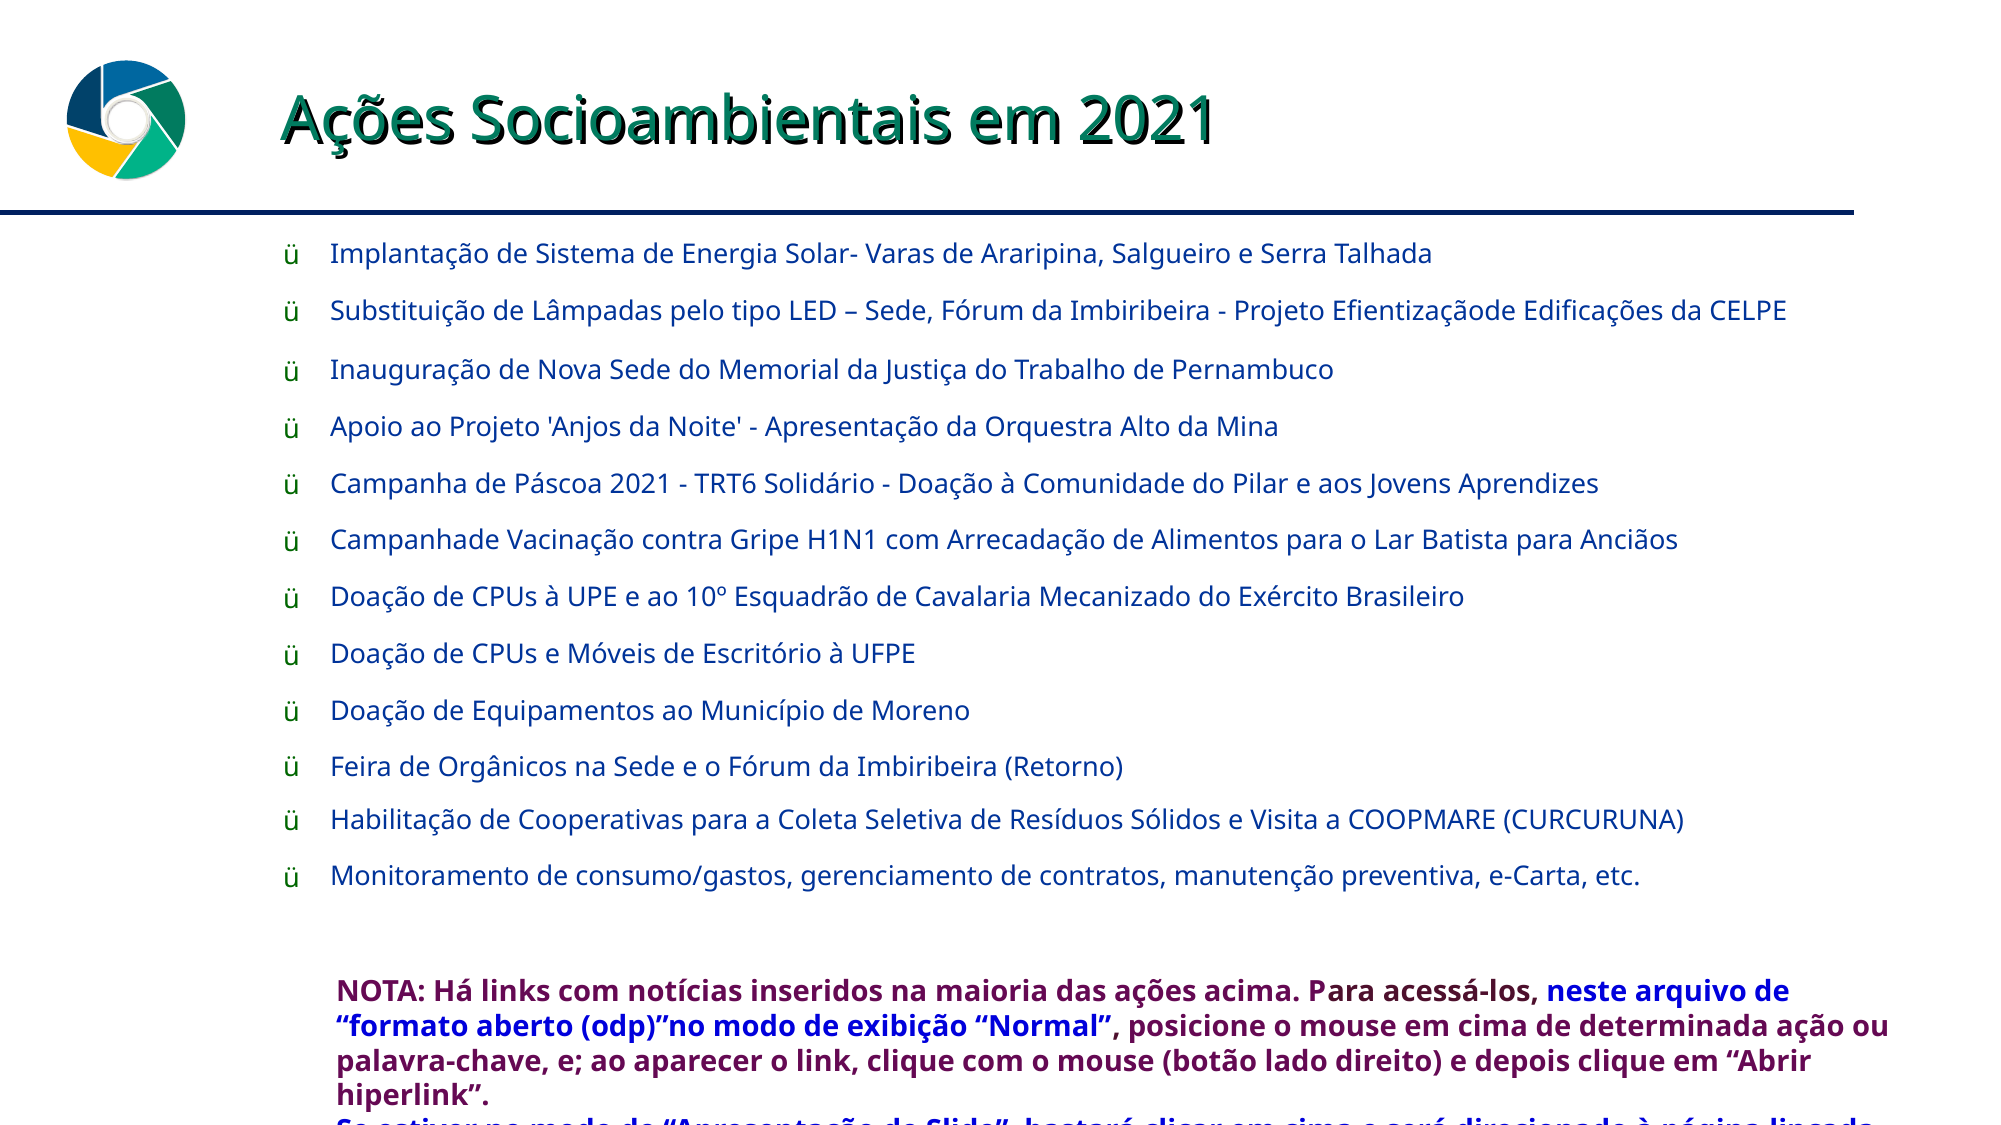

Ações Socioambientais em 2021
Implantação de Sistema de Energia Solar- Varas de Araripina, Salgueiro e Serra Talhada
Substituição de Lâmpadas pelo tipo LED – Sede, Fórum da Imbiribeira - Projeto Efientizaçãode Edificações da CELPE
Inauguração de Nova Sede do Memorial da Justiça do Trabalho de Pernambuco
Apoio ao Projeto 'Anjos da Noite' - Apresentação da Orquestra Alto da Mina
Campanha de Páscoa 2021 - TRT6 Solidário - Doação à Comunidade do Pilar e aos Jovens Aprendizes
Campanhade Vacinação contra Gripe H1N1 com Arrecadação de Alimentos para o Lar Batista para Anciãos
Doação de CPUs à UPE e ao 10º Esquadrão de Cavalaria Mecanizado do Exército Brasileiro
Doação de CPUs e Móveis de Escritório à UFPE
Doação de Equipamentos ao Município de Moreno
Feira de Orgânicos na Sede e o Fórum da Imbiribeira (Retorno)
Habilitação de Cooperativas para a Coleta Seletiva de Resíduos Sólidos e Visita a COOPMARE (CURCURUNA)
Monitoramento de consumo/gastos, gerenciamento de contratos, manutenção preventiva, e-Carta, etc.
NOTA: Há links com notícias inseridos na maioria das ações acima. Para acessá-los, neste arquivo de “formato aberto (odp)”no modo de exibição “Normal”, posicione o mouse em cima de determinada ação ou palavra-chave, e; ao aparecer o link, clique com o mouse (botão lado direito) e depois clique em “Abrir hiperlink”.
Se estiver no modo de “Apresentação de Slide”, bastará clicar em cima e será direcionado à página lincada com a respectiva notícia.